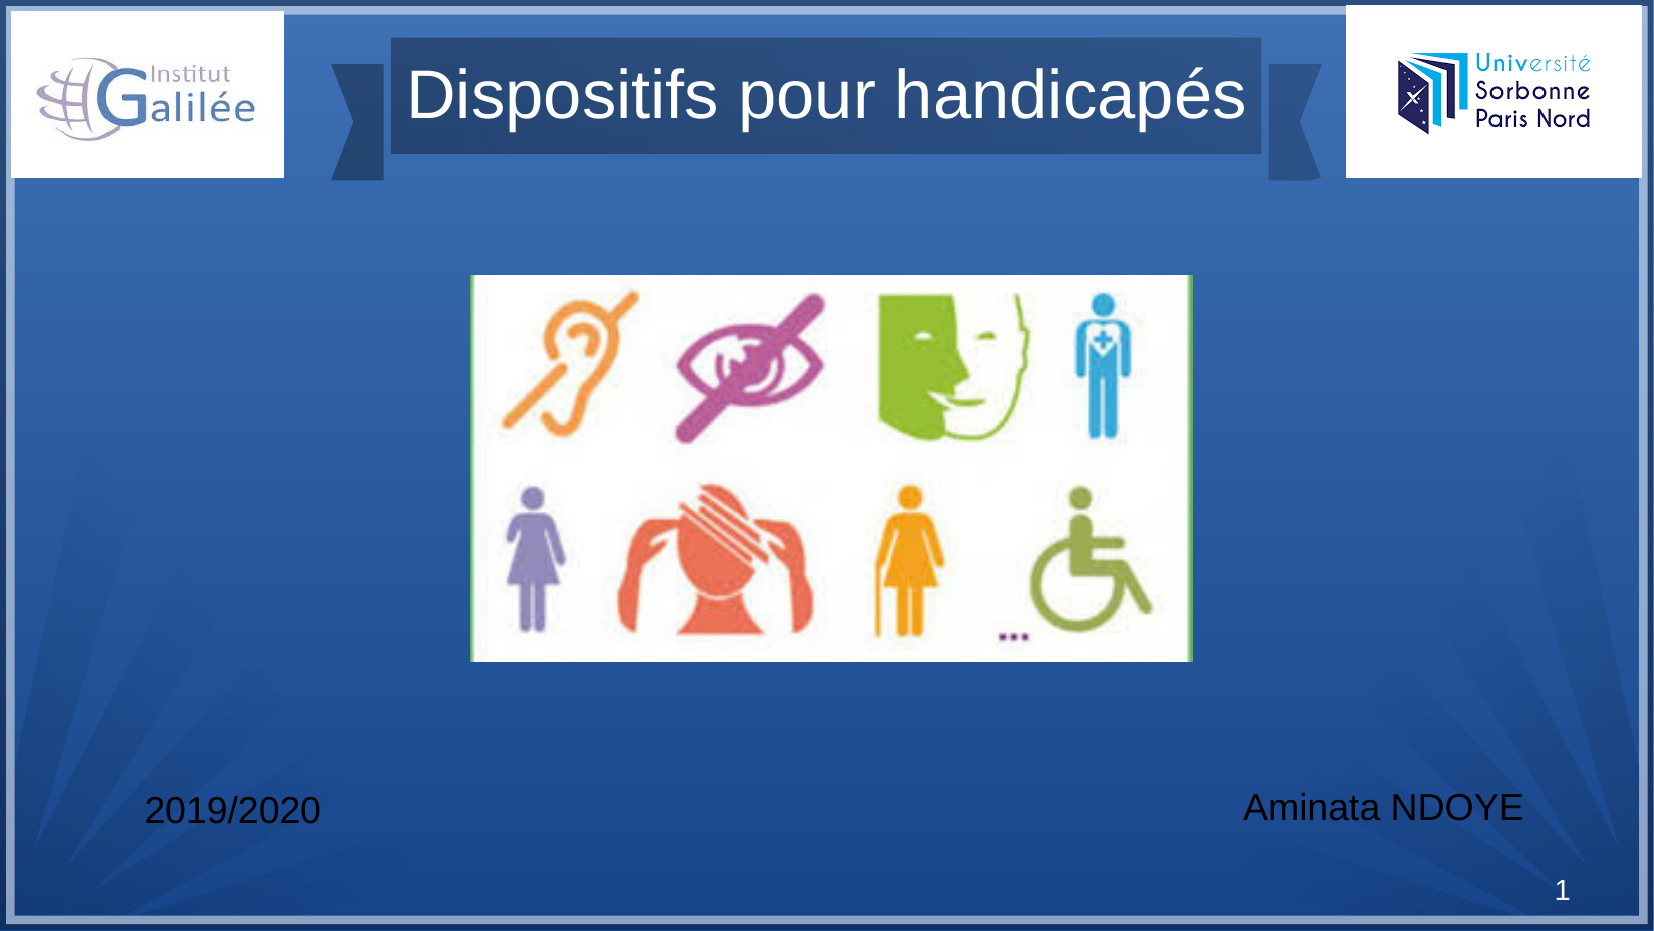

# Dispositifs pour handicapés
Aminata NDOYE
2019/2020
1